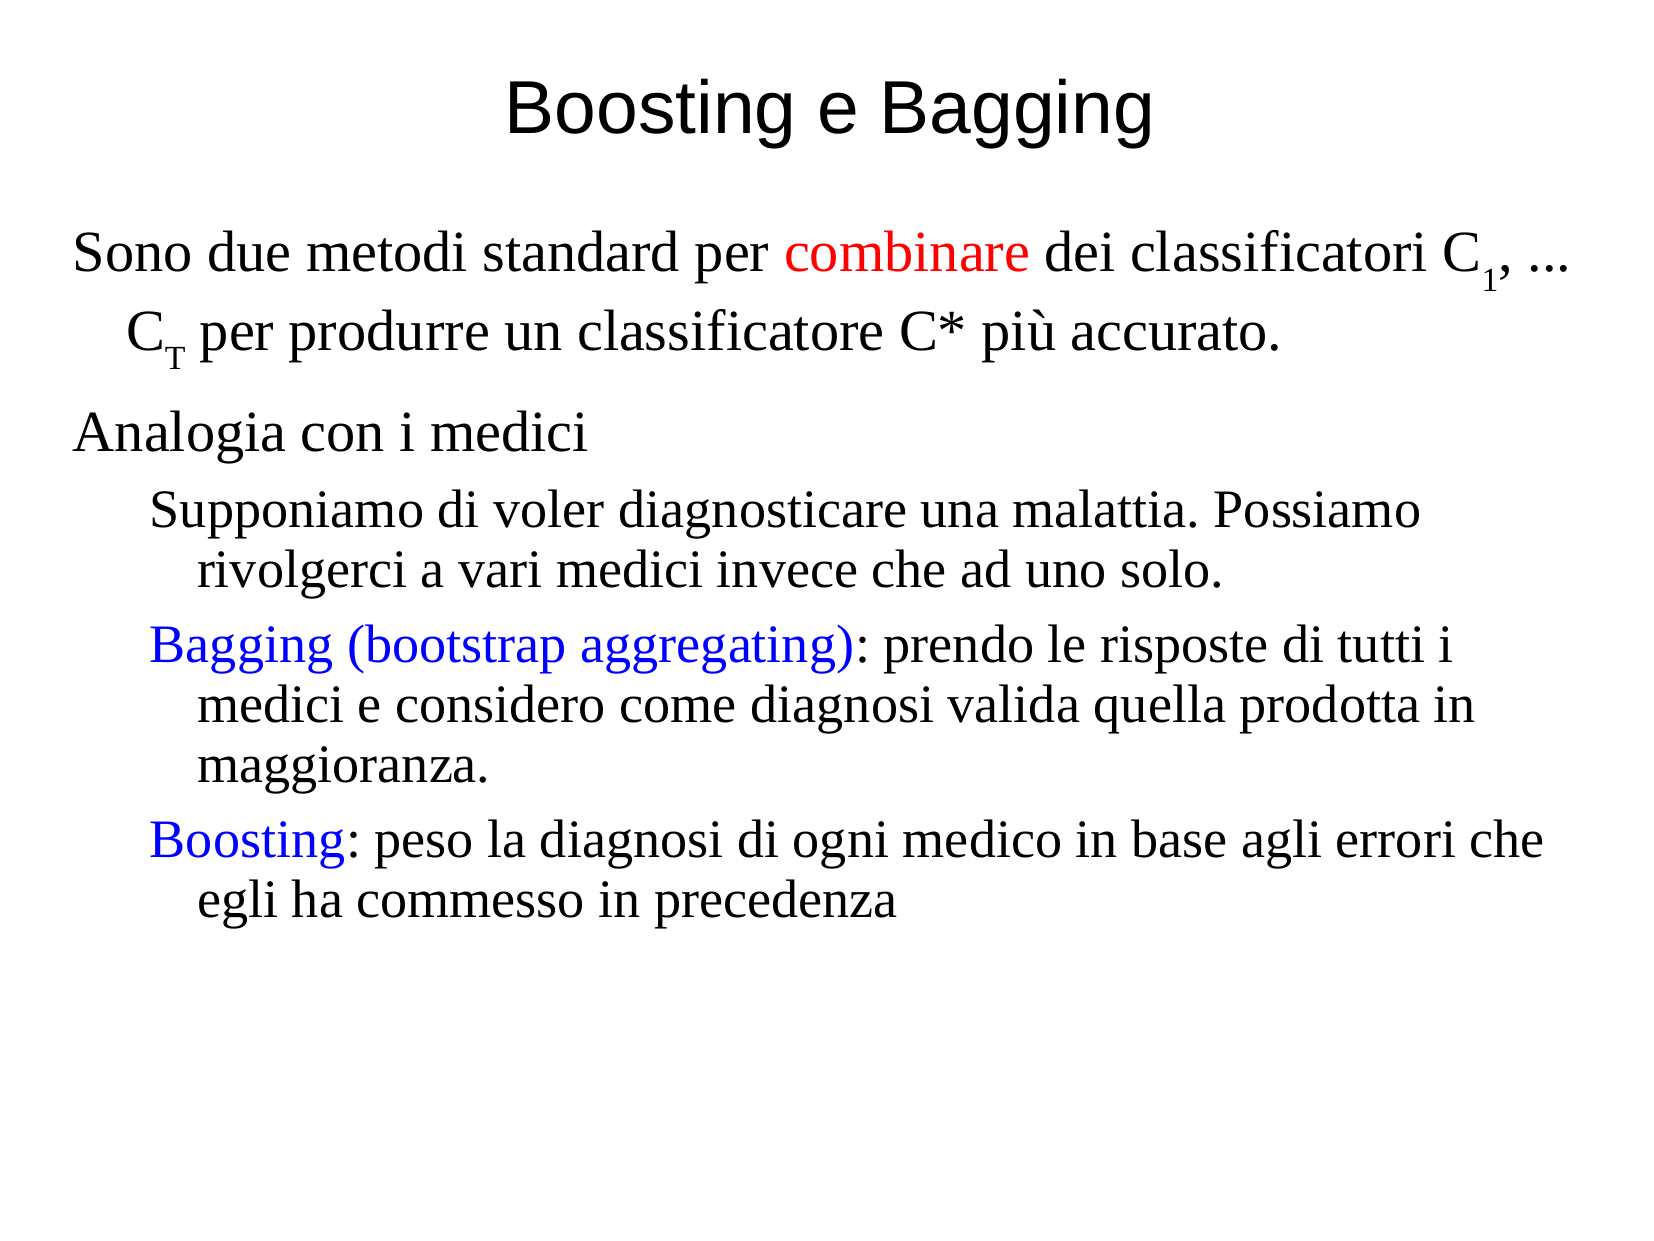

# Boosting e Bagging
Sono due metodi standard per combinare dei classificatori C1, ... CT per produrre un classificatore C* più accurato.
Analogia con i medici
Supponiamo di voler diagnosticare una malattia. Possiamo rivolgerci a vari medici invece che ad uno solo.
Bagging (bootstrap aggregating): prendo le risposte di tutti i medici e considero come diagnosi valida quella prodotta in maggioranza.
Boosting: peso la diagnosi di ogni medico in base agli errori che egli ha commesso in precedenza